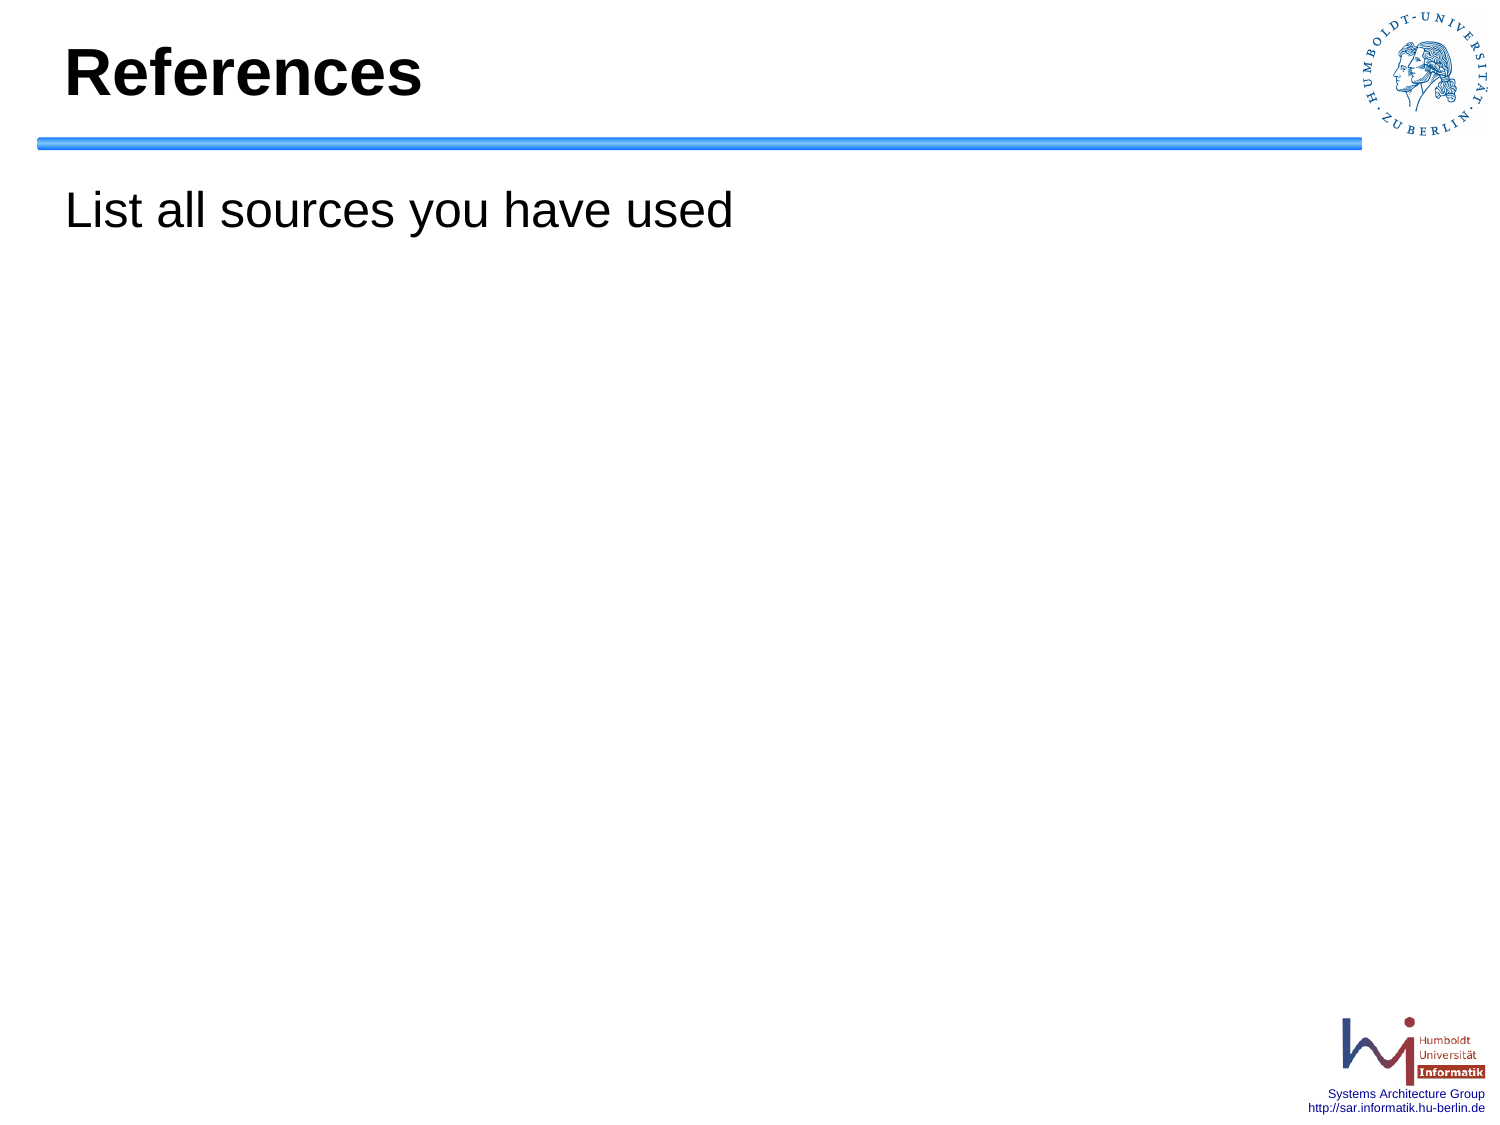

# References
List all sources you have used